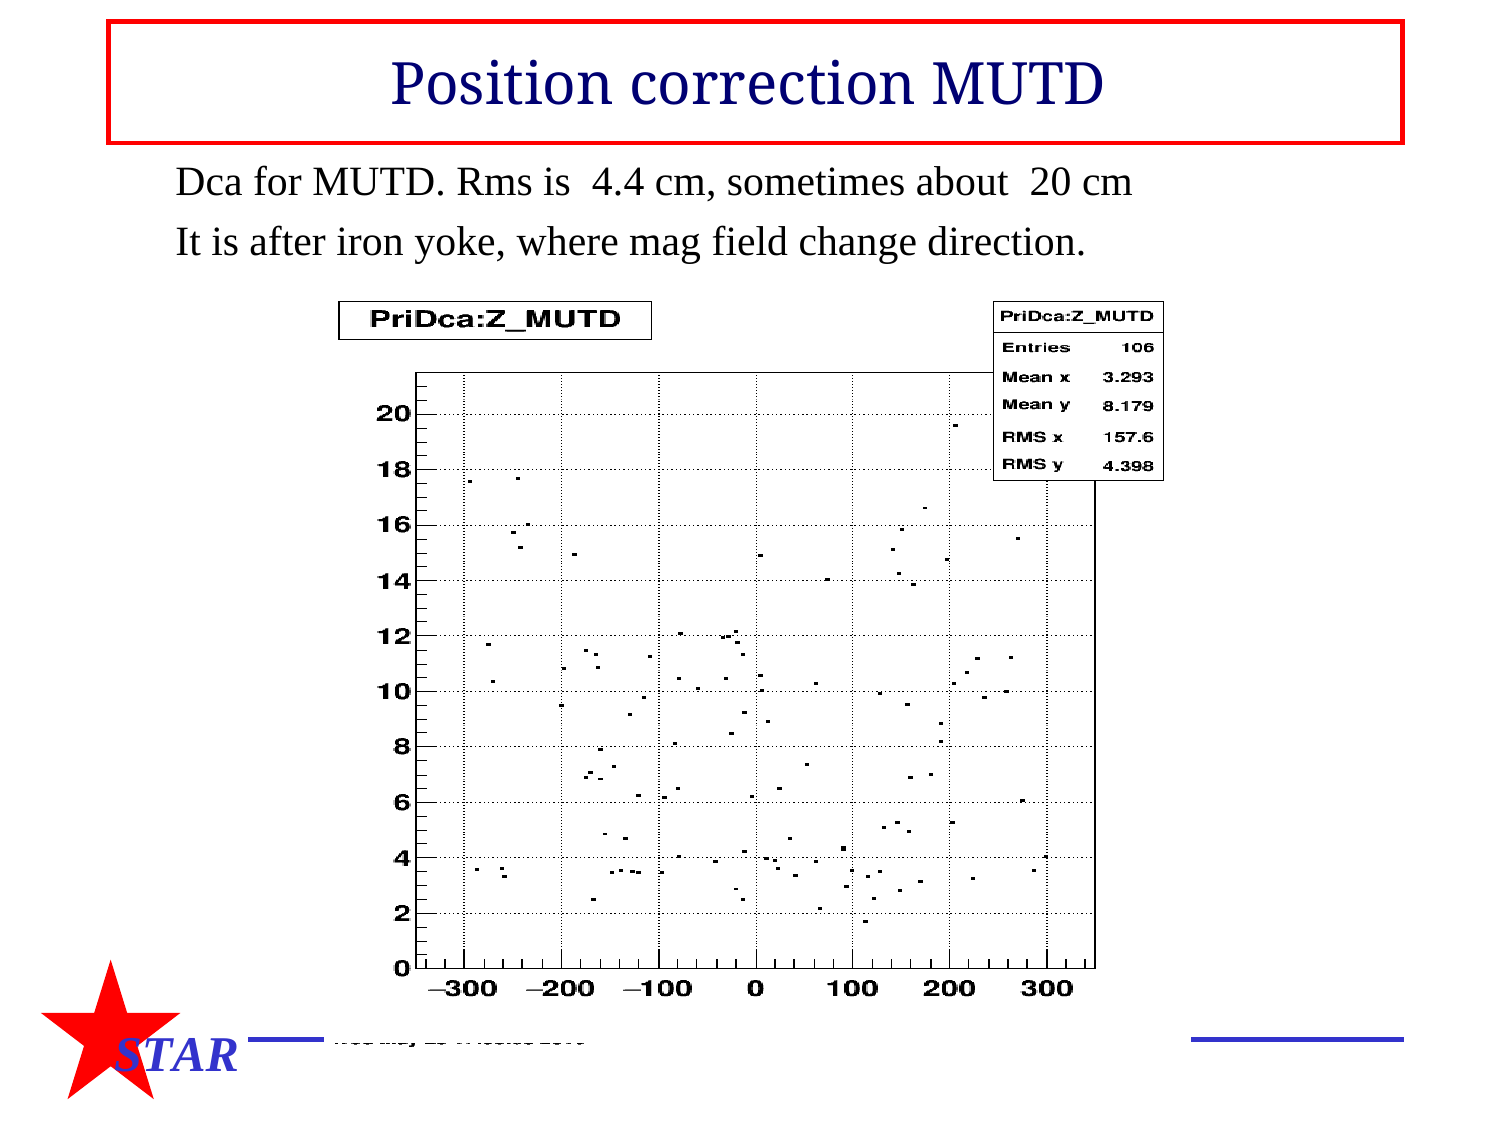

# Position correction MUTD
Dca for MUTD. Rms is 4.4 cm, sometimes about 20 cm
It is after iron yoke, where mag field change direction.